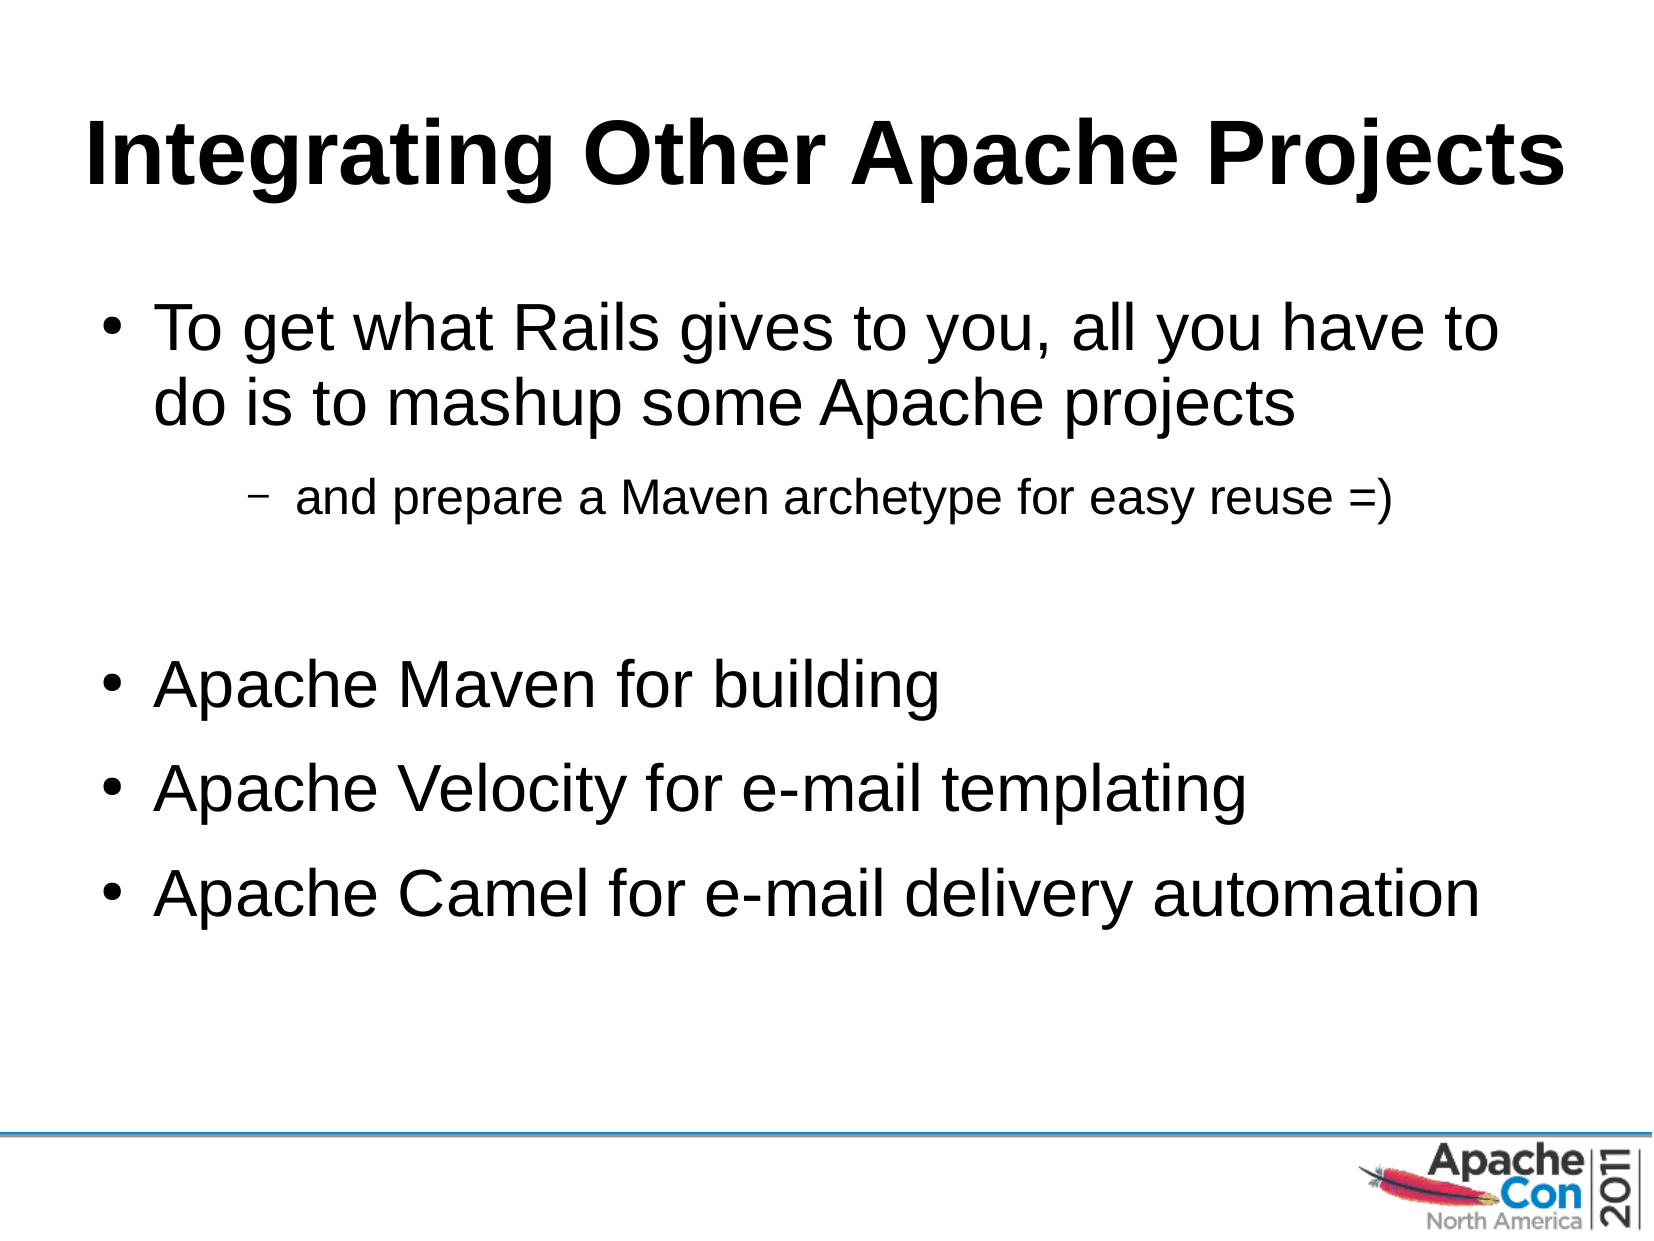

# Integrating Other Apache Projects
To get what Rails gives to you, all you have to do is to mashup some Apache projects
and prepare a Maven archetype for easy reuse =)
Apache Maven for building
Apache Velocity for e-mail templating
Apache Camel for e-mail delivery automation